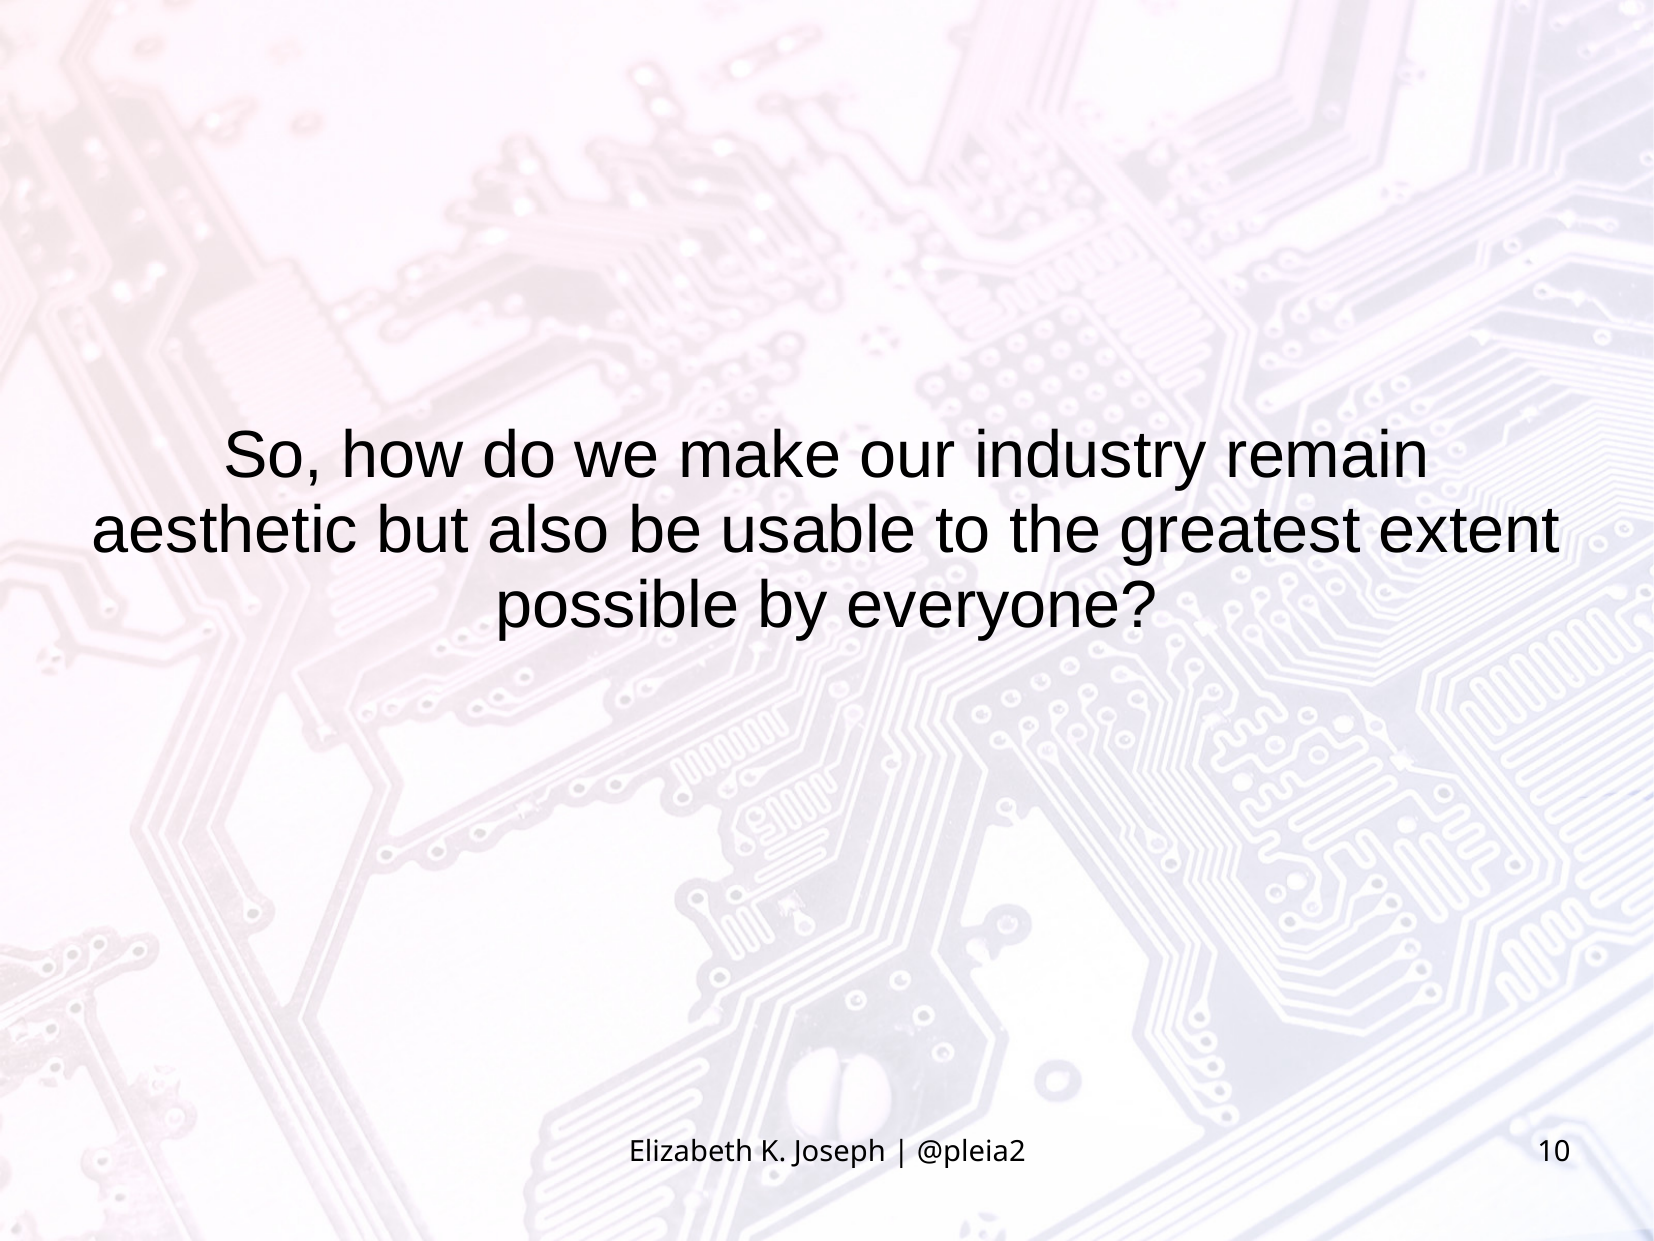

# So, how do we make our industry remain aesthetic but also be usable to the greatest extent possible by everyone?
Elizabeth K. Joseph | @pleia2
10